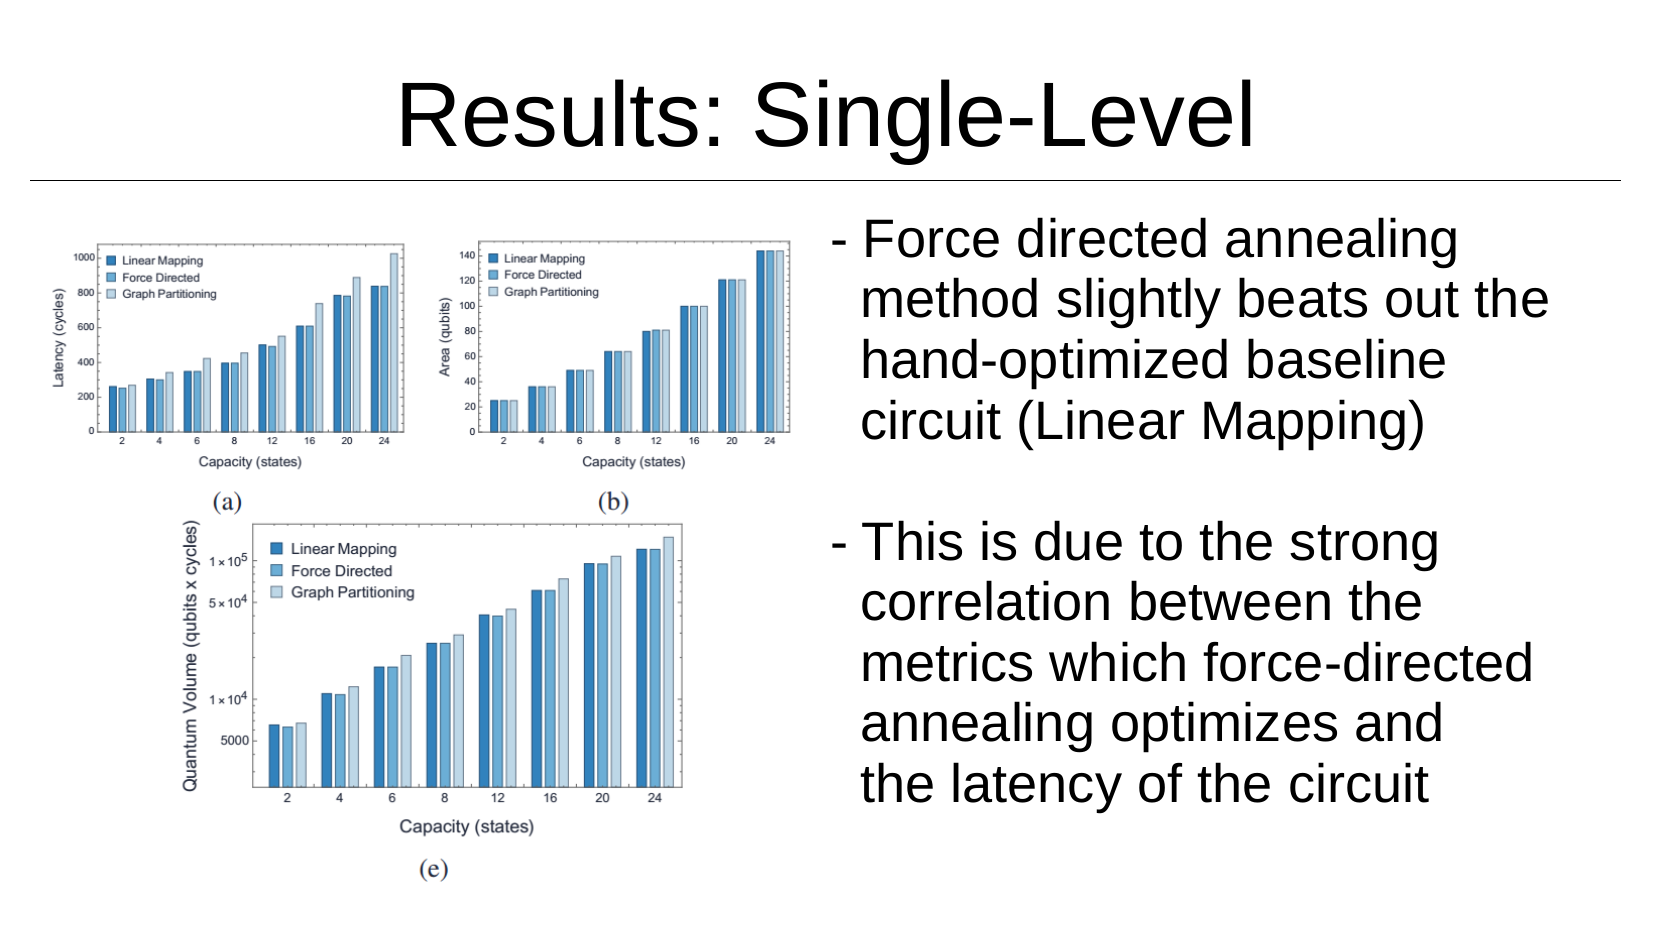

# Results: Single-Level
- Force directed annealing method slightly beats out the hand-optimized baseline circuit (Linear Mapping)
- This is due to the strong correlation between the metrics which force-directed annealing optimizes and the latency of the circuit